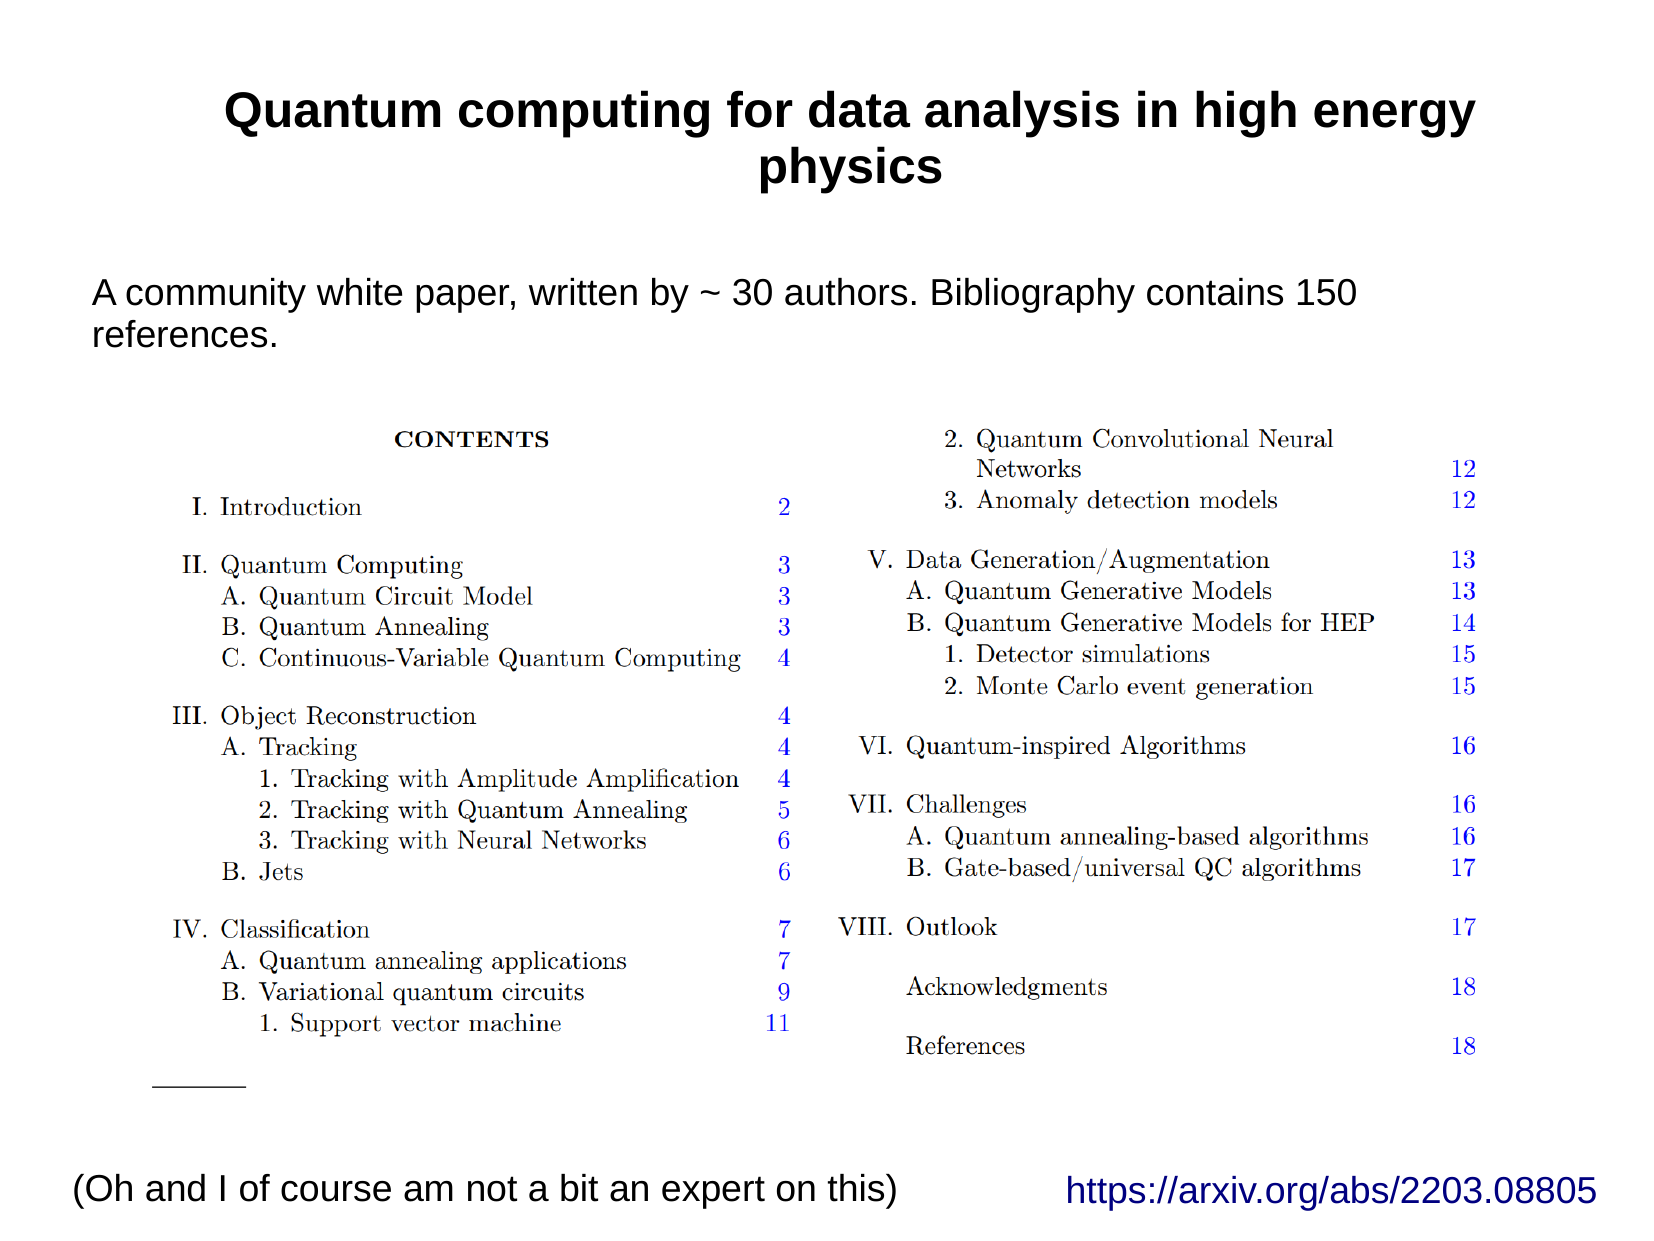

Quantum computing for data analysis in high energy physics
A community white paper, written by ~ 30 authors. Bibliography contains 150 references.
(Oh and I of course am not a bit an expert on this)
https://arxiv.org/abs/2203.08805